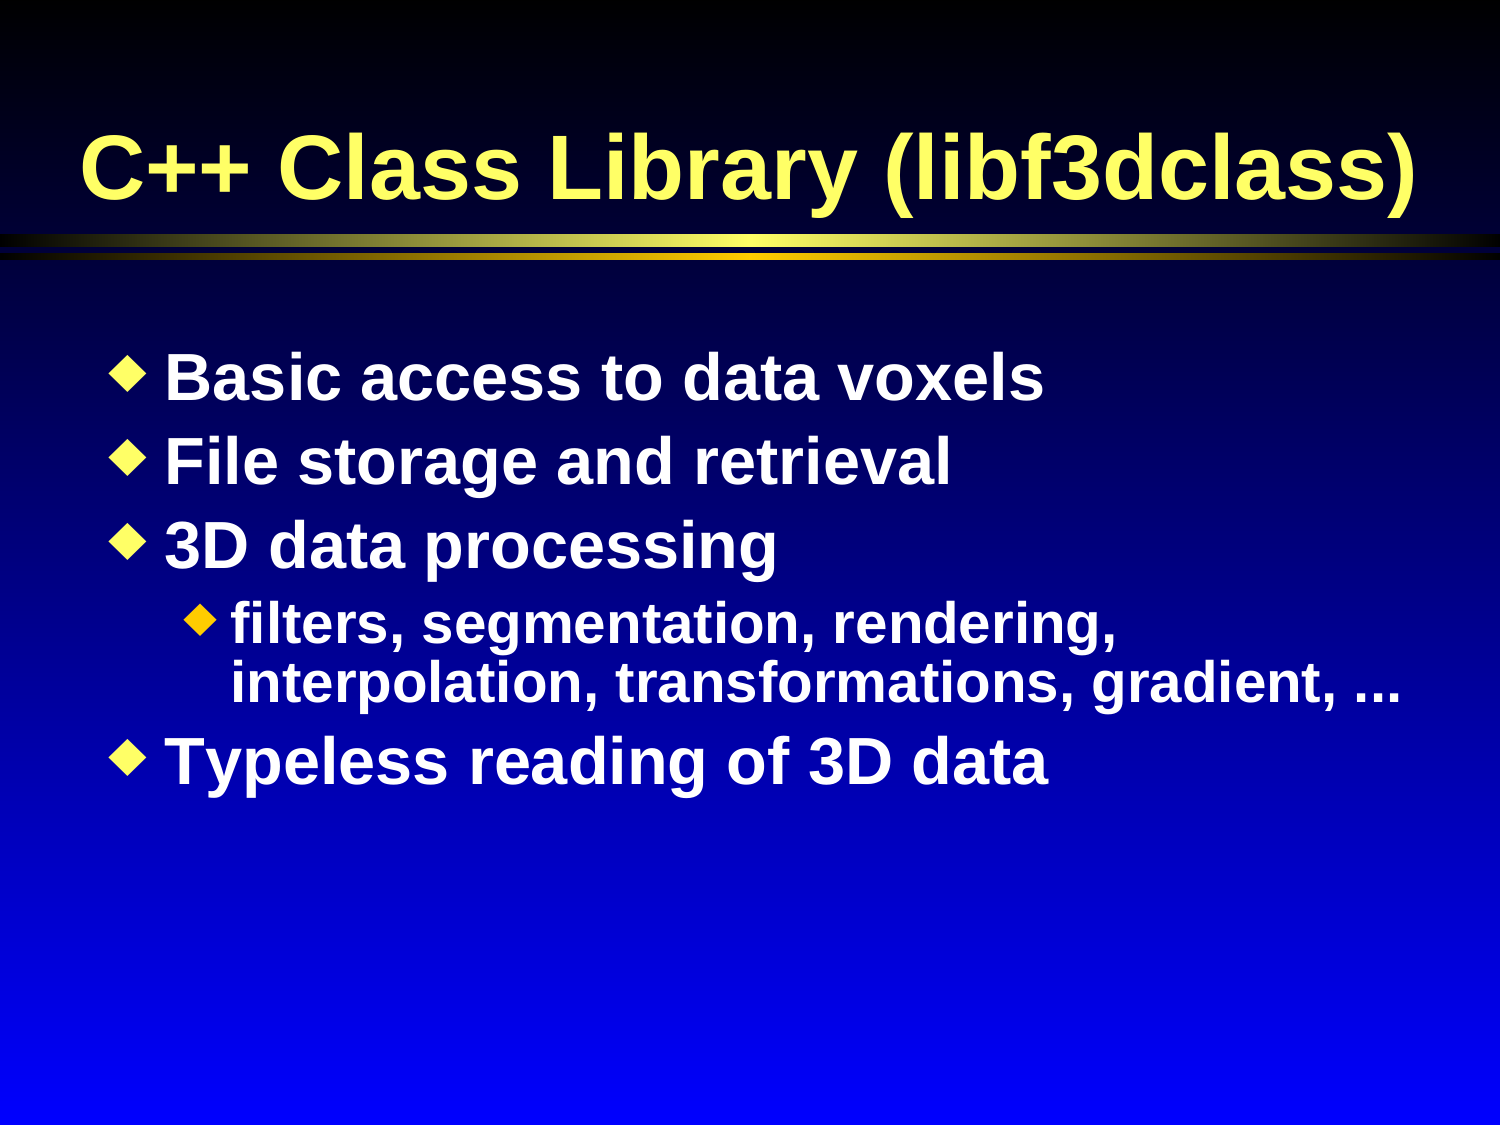

# C++ Class Library (libf3dclass)
Basic access to data voxels
File storage and retrieval
3D data processing
filters, segmentation, rendering, interpolation, transformations, gradient, ...
Typeless reading of 3D data